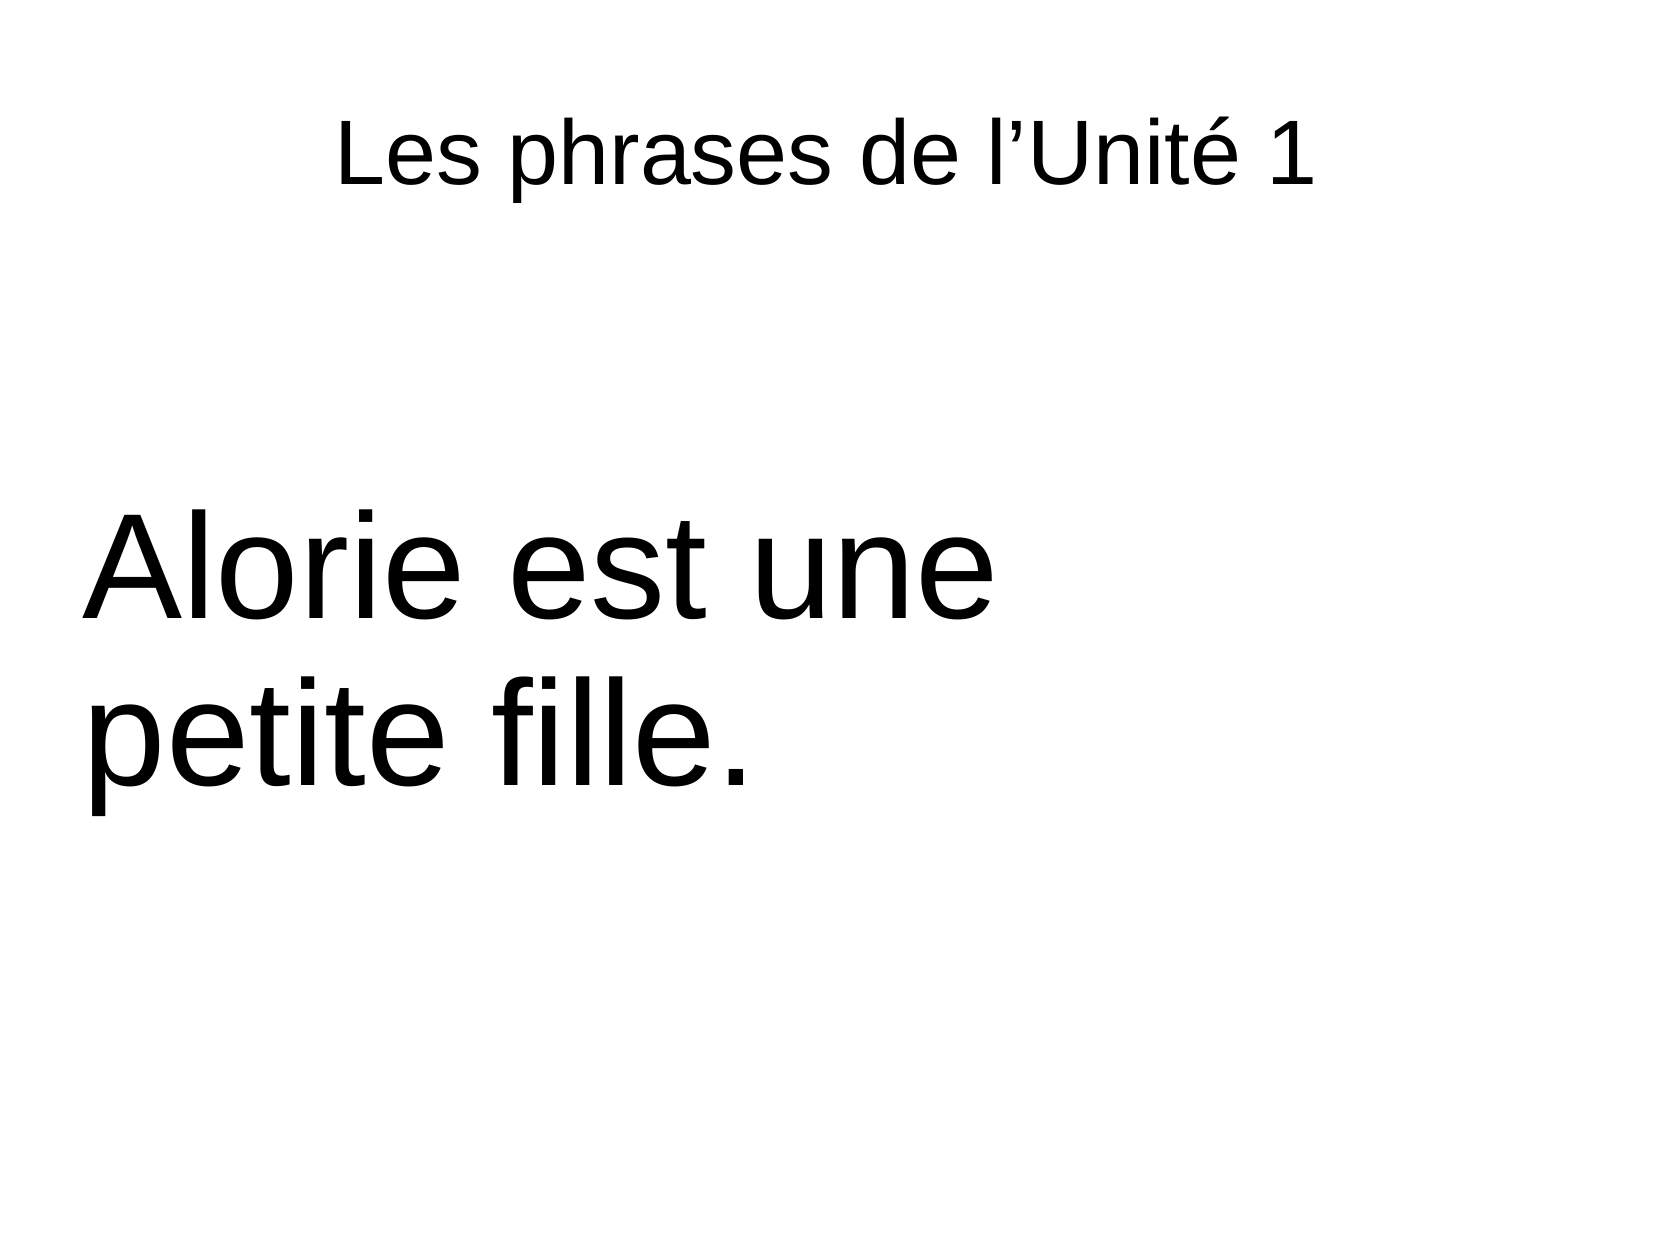

# Les phrases de l’Unité 1
Alorie est une
petite fille.